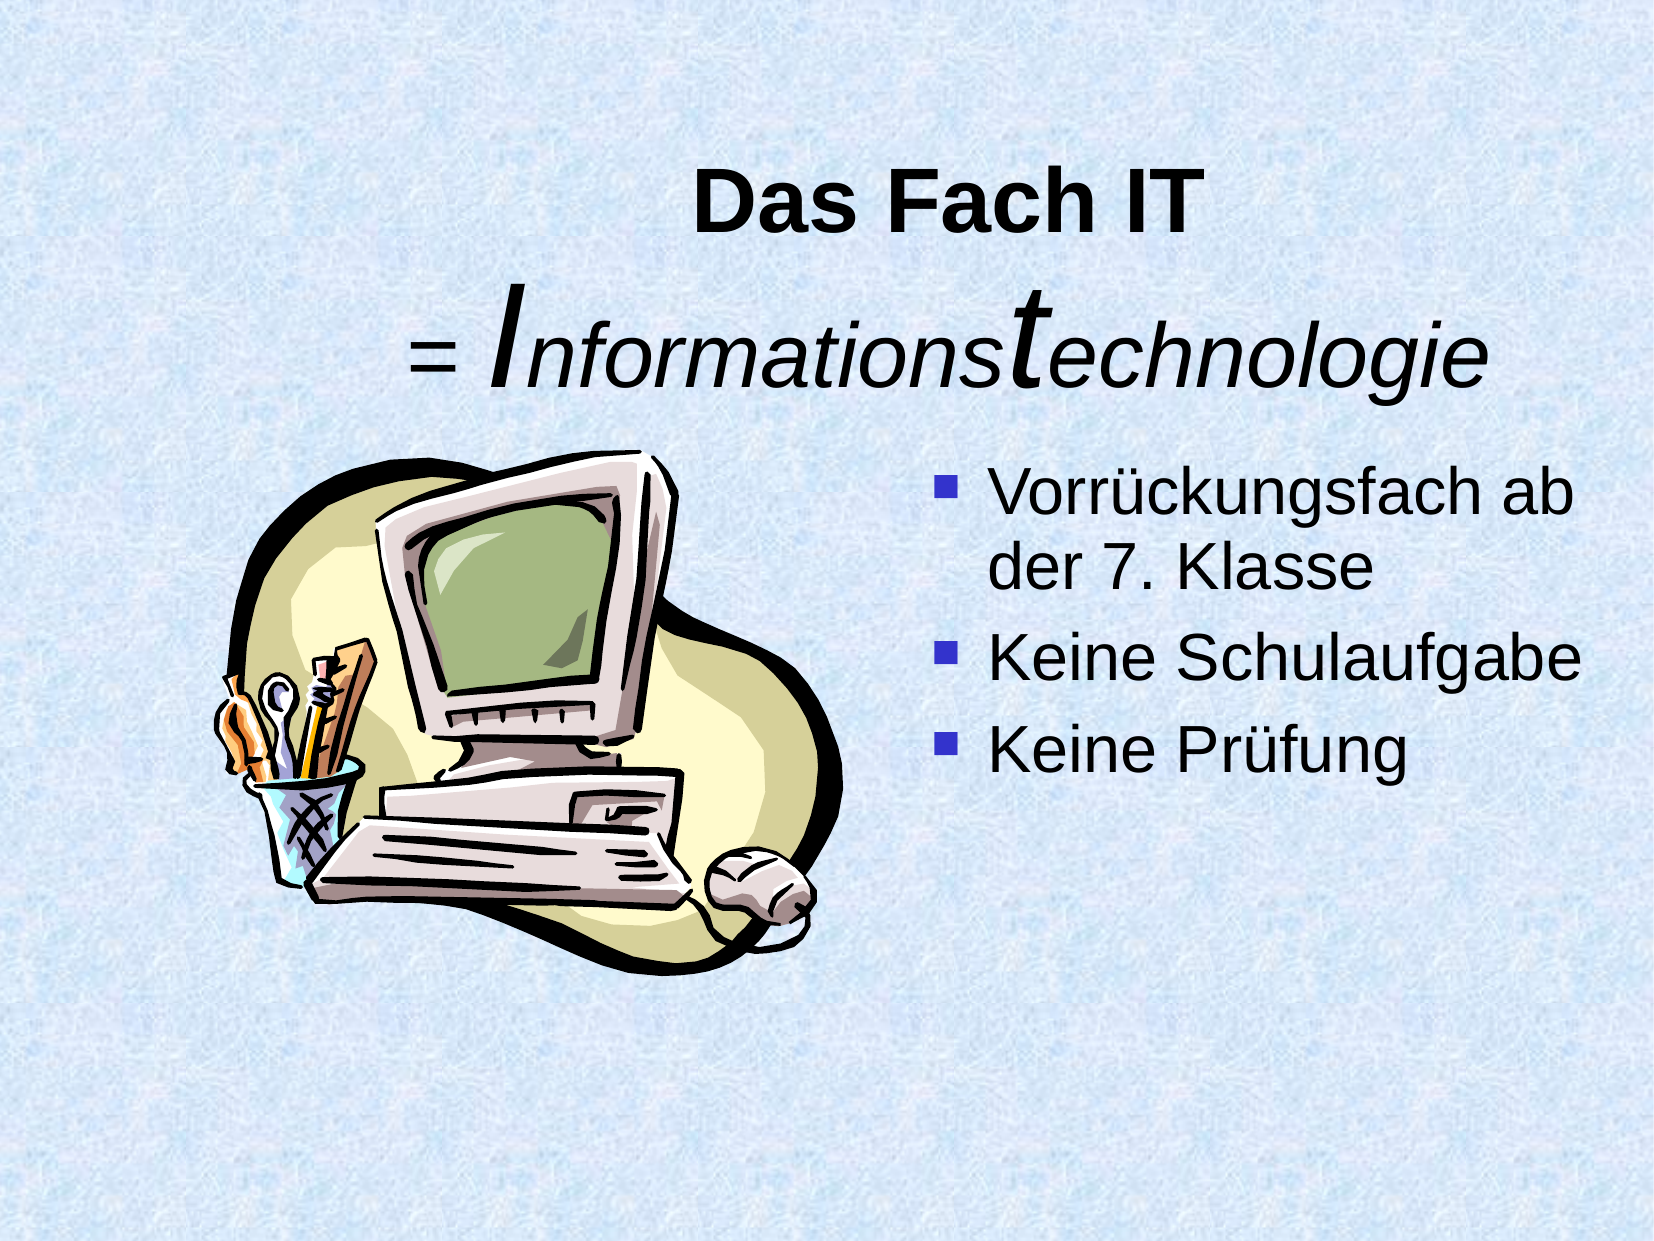

# Das Fach IT = Informationstechnologie
Vorrückungsfach ab der 7. Klasse
Keine Schulaufgabe
Keine Prüfung